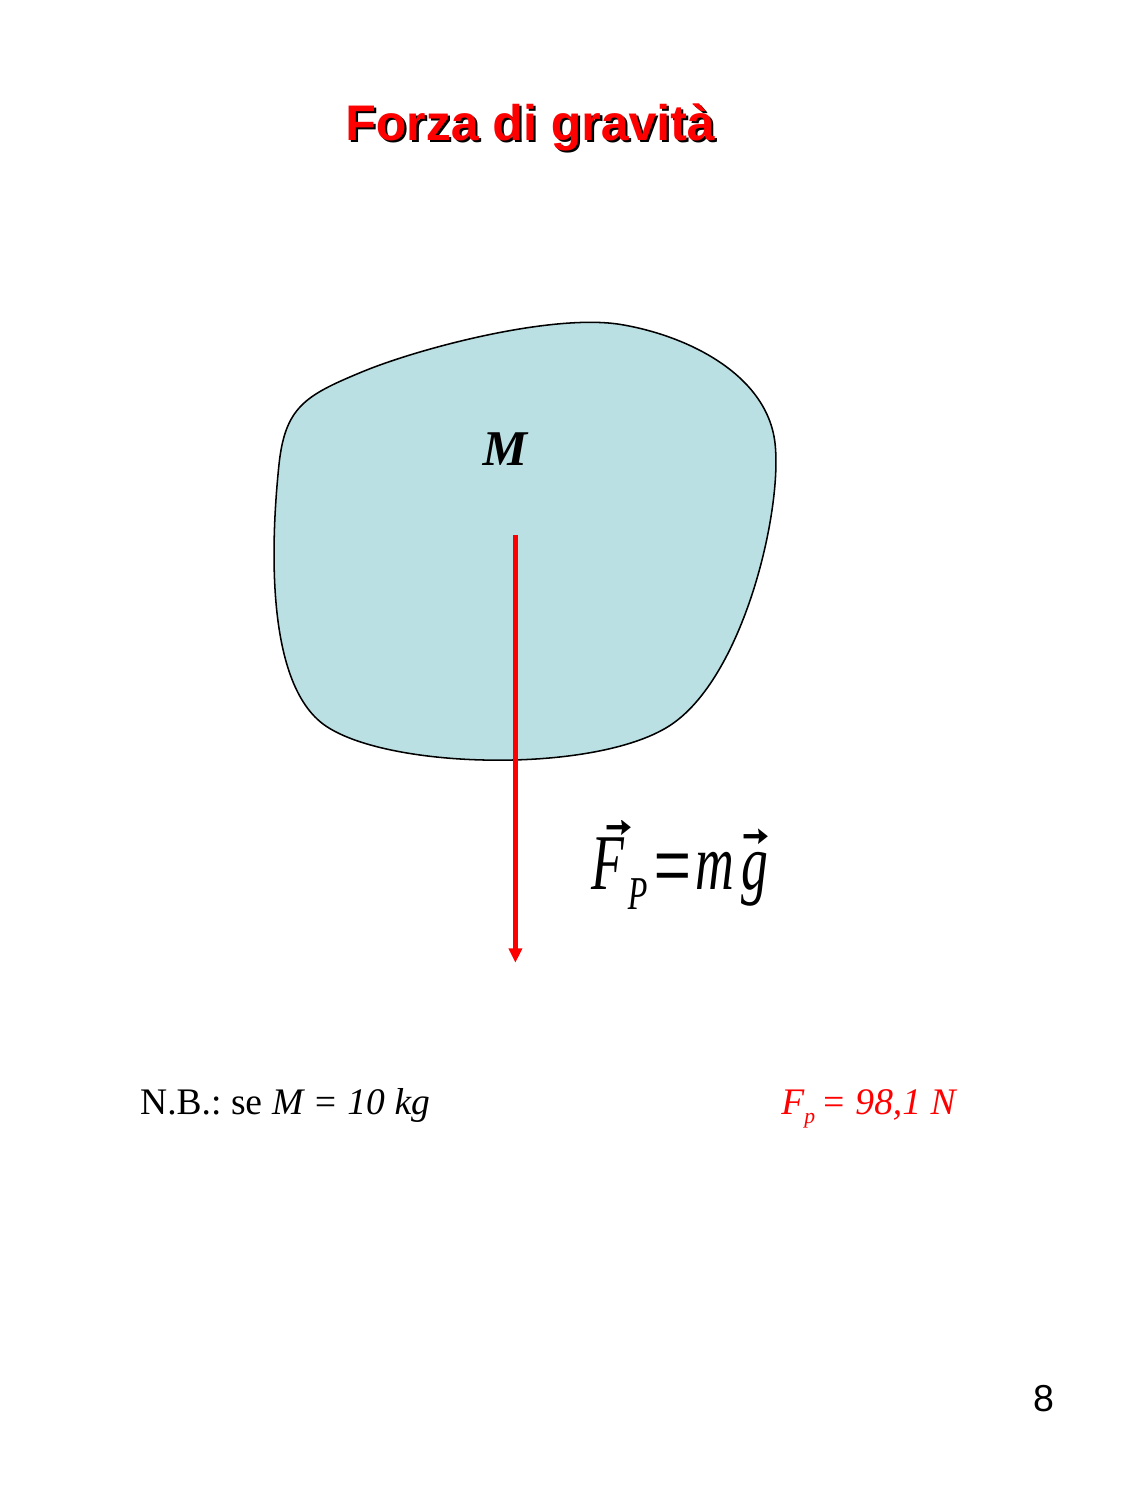

Forza di gravità
M
N.B.: se M = 10 kg Fp = 98,1 N
P2 Forze e Lavoro
8